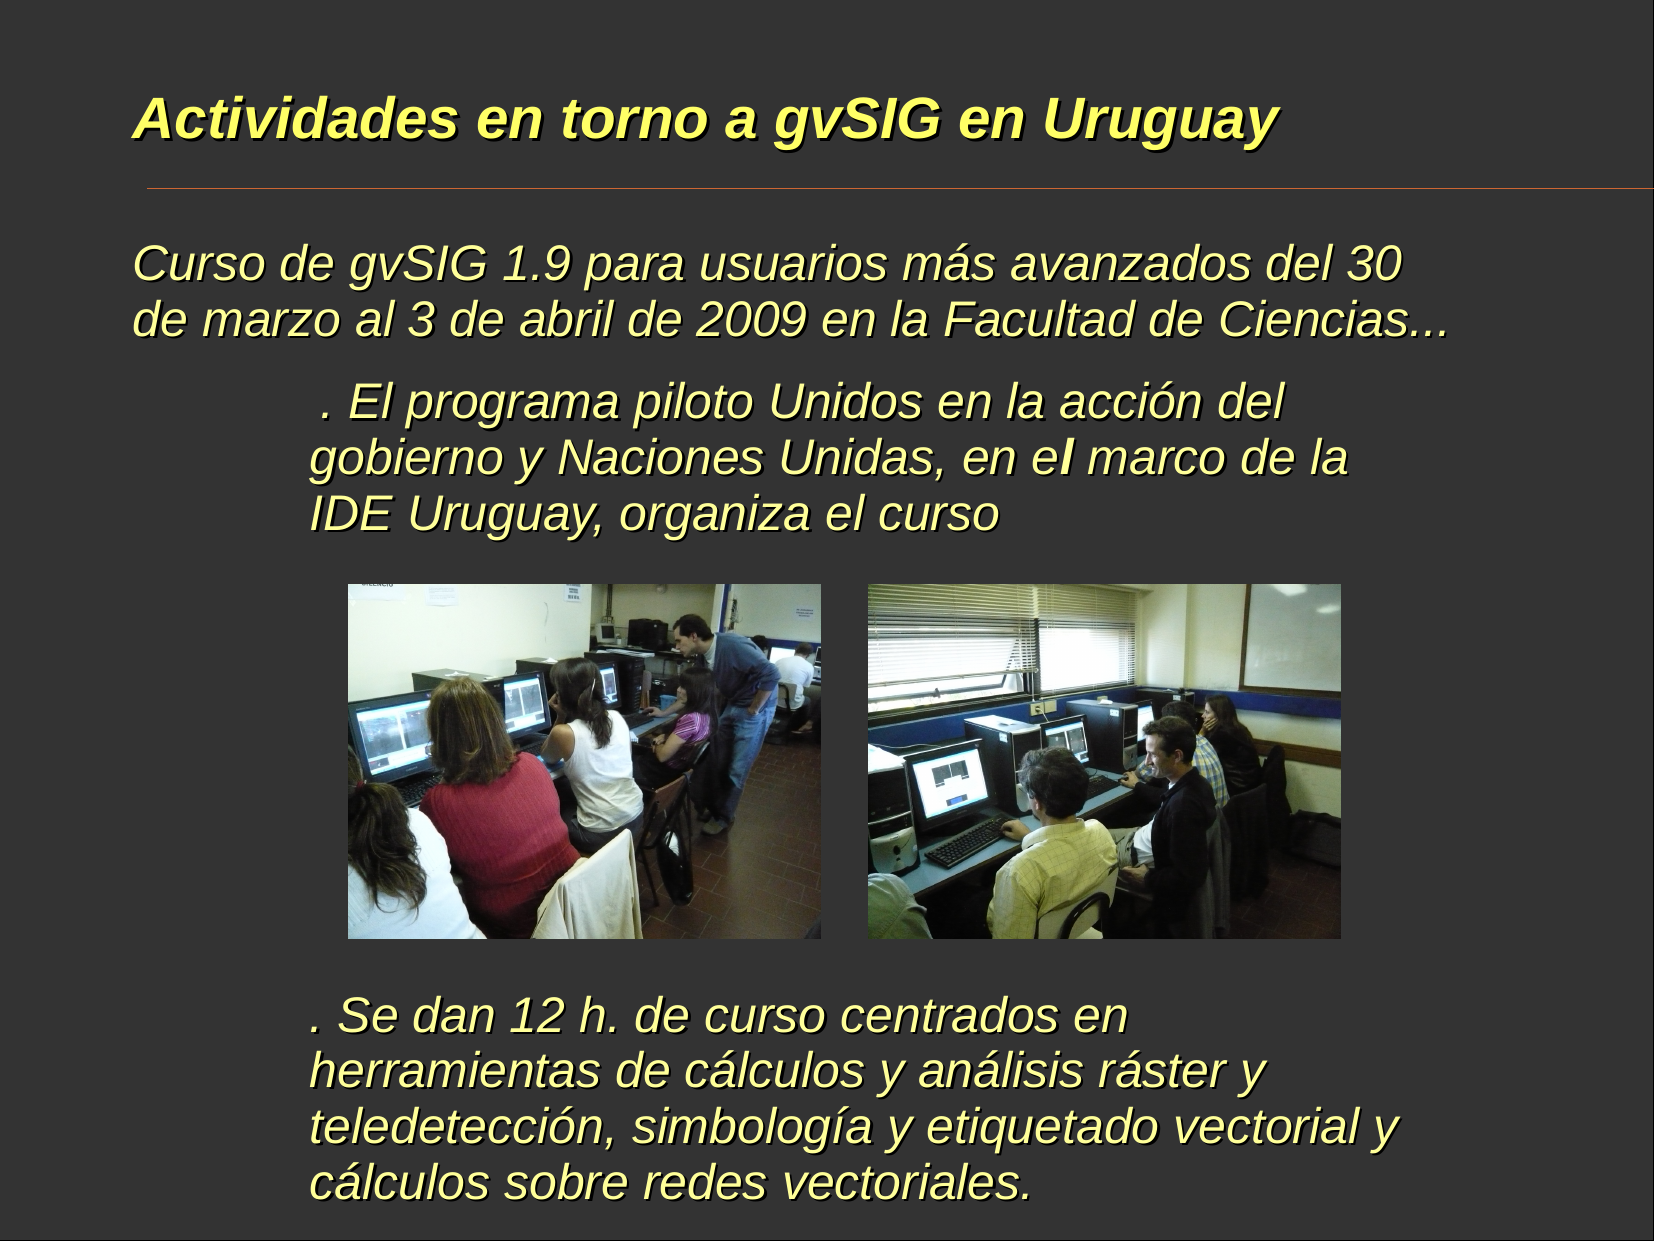

Actividades en torno a gvSIG en Uruguay
Curso de gvSIG 1.9 para usuarios más avanzados del 30 de marzo al 3 de abril de 2009 en la Facultad de Ciencias...
 . El programa piloto Unidos en la acción del gobierno y Naciones Unidas, en el marco de la IDE Uruguay, organiza el curso
. Se dan 12 h. de curso centrados en herramientas de cálculos y análisis ráster y teledetección, simbología y etiquetado vectorial y cálculos sobre redes vectoriales.